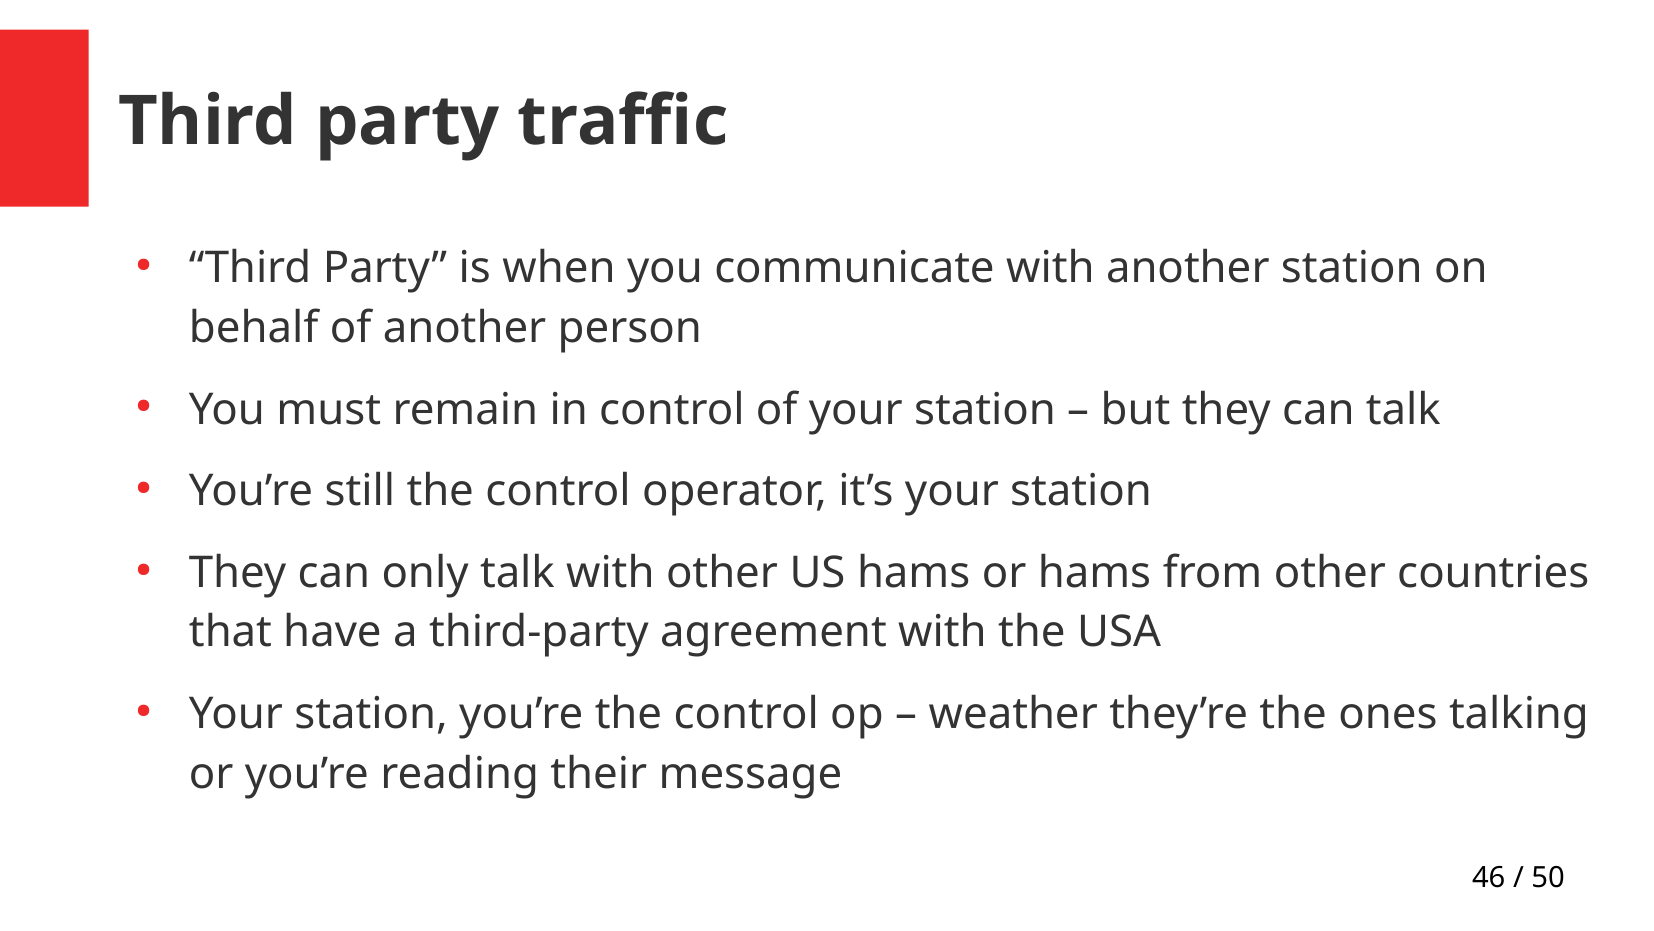

# Third party traffic
“Third Party” is when you communicate with another station on behalf of another person
You must remain in control of your station – but they can talk
You’re still the control operator, it’s your station
They can only talk with other US hams or hams from other countries that have a third-party agreement with the USA
Your station, you’re the control op – weather they’re the ones talking or you’re reading their message
46